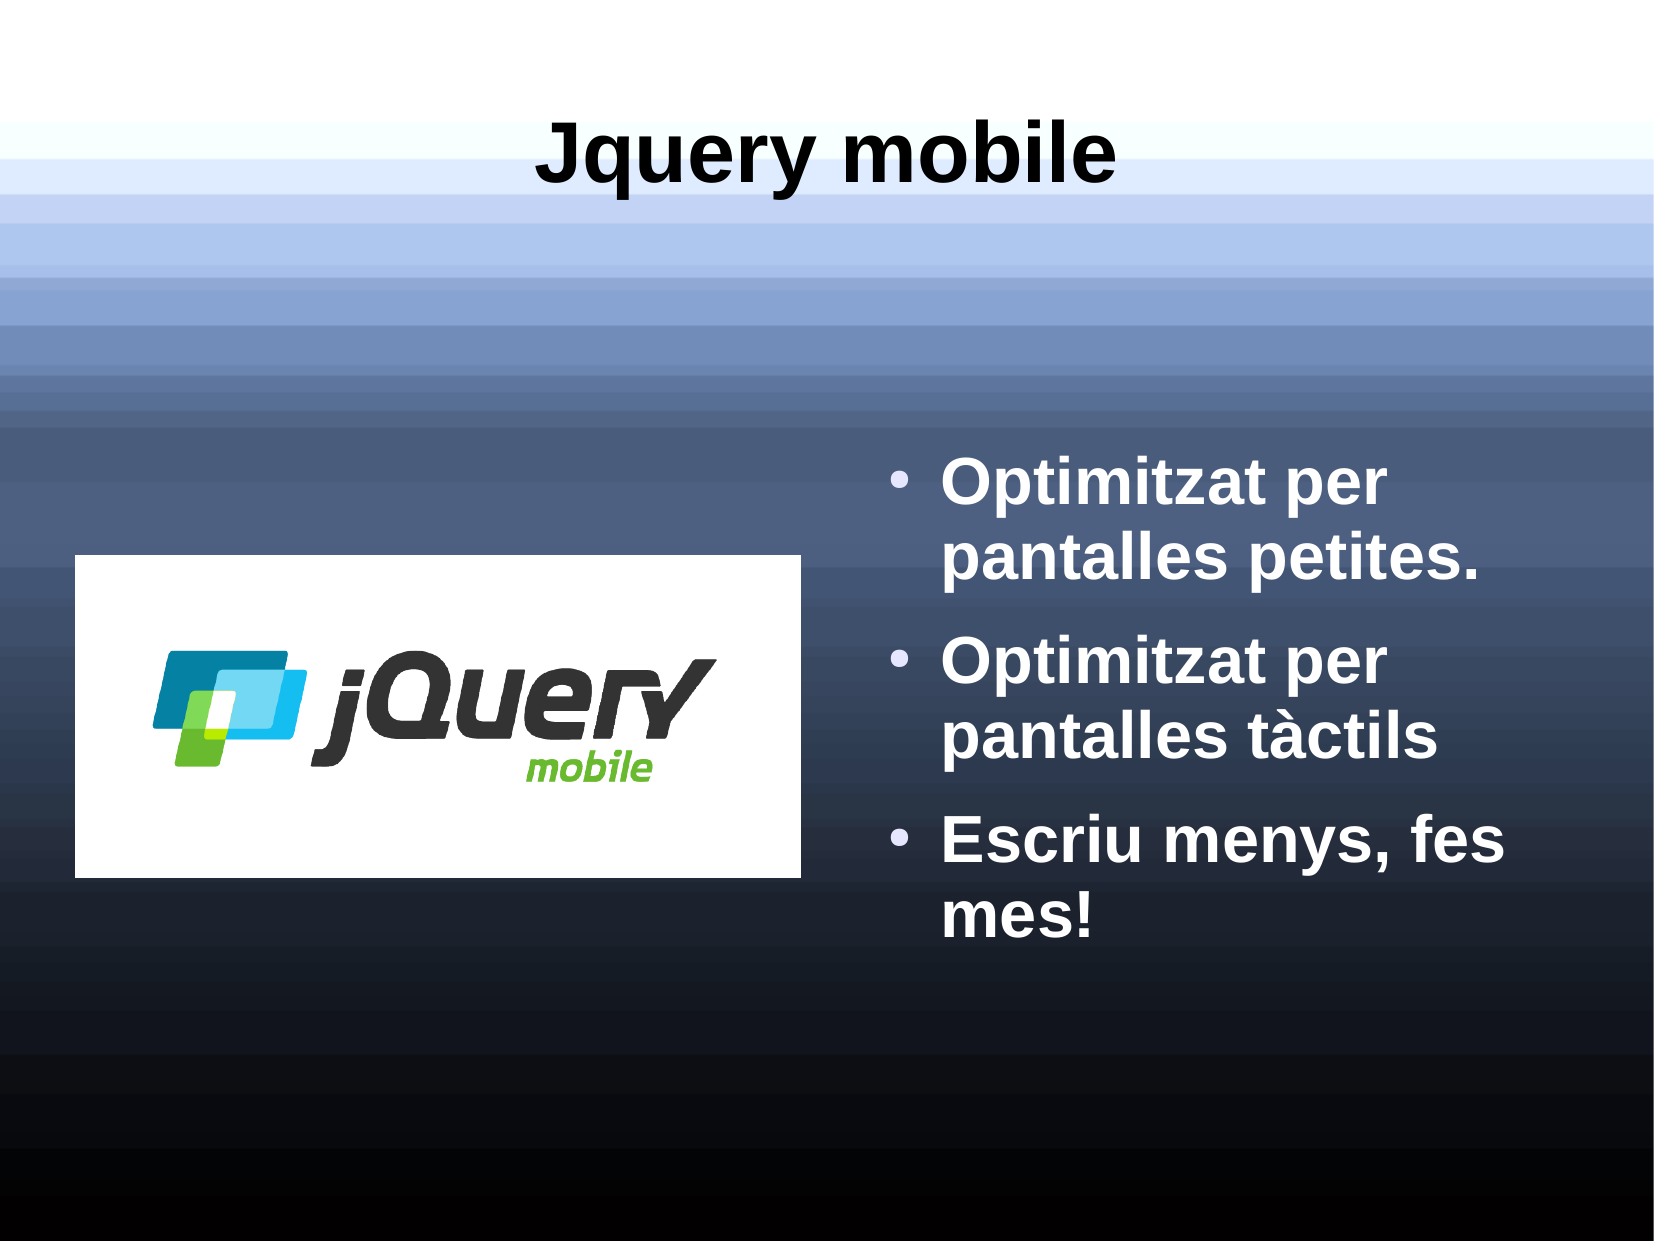

# Jquery mobile
Optimitzat per pantalles petites.
Optimitzat per pantalles tàctils
Escriu menys, fes mes!